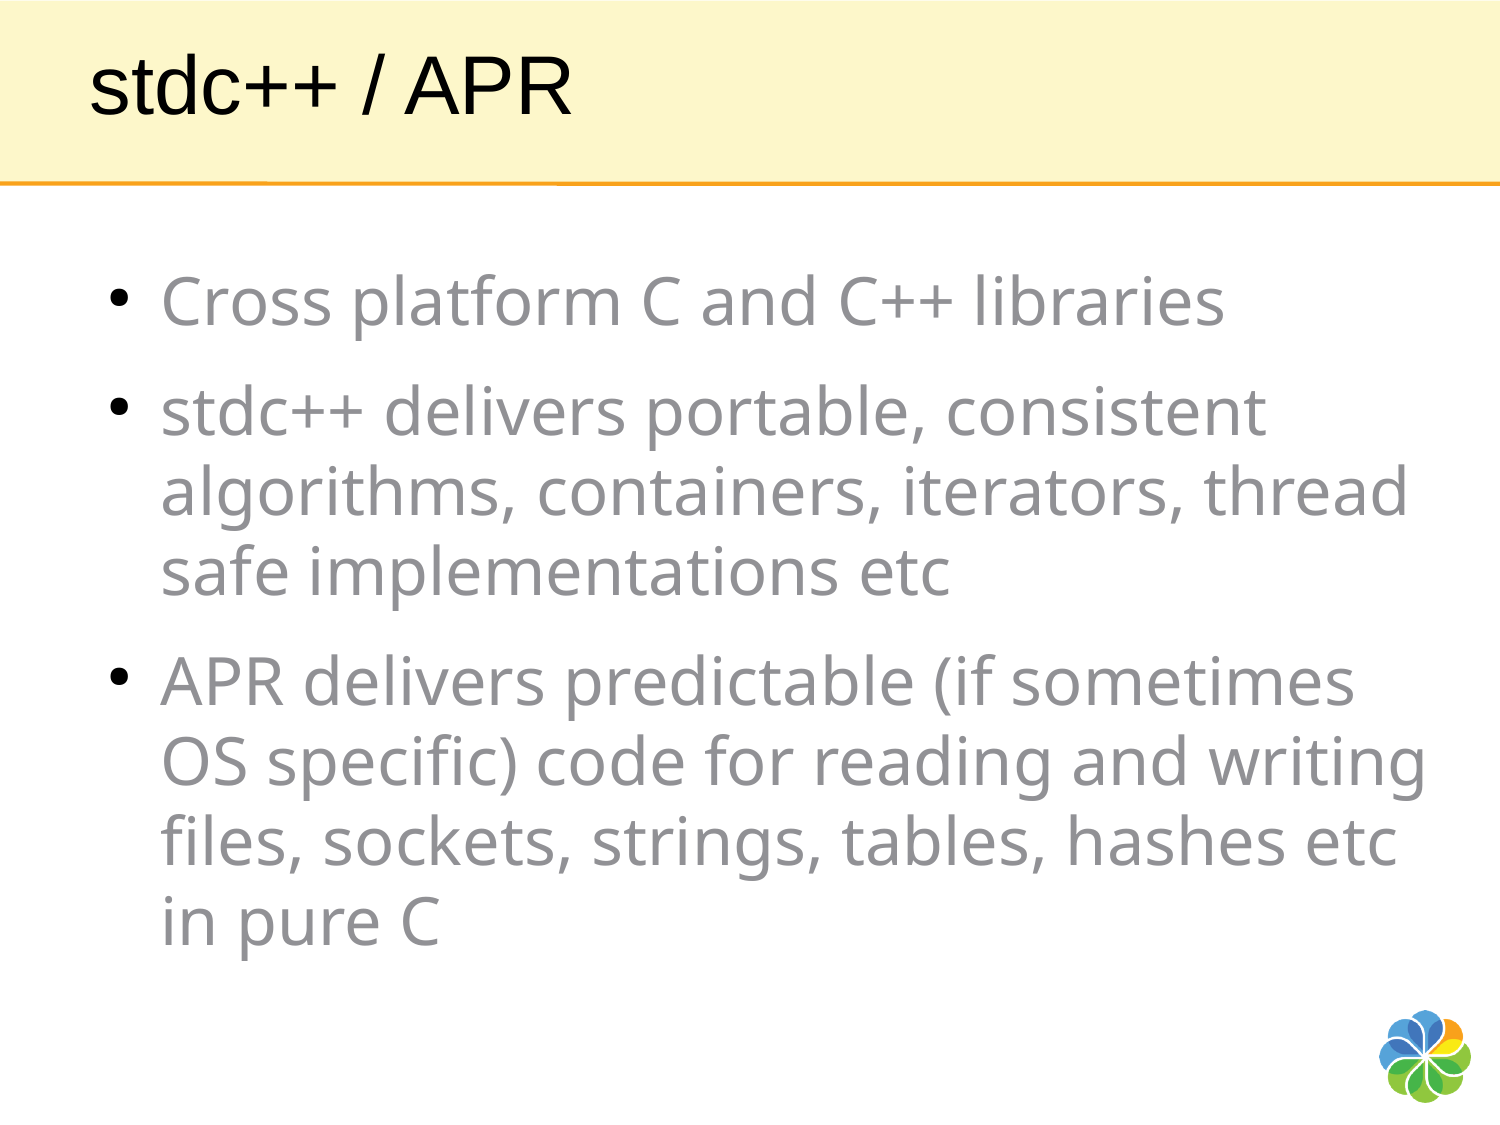

# stdc++ / APR
Cross platform C and C++ libraries
stdc++ delivers portable, consistent algorithms, containers, iterators, thread safe implementations etc
APR delivers predictable (if sometimes OS specific) code for reading and writing files, sockets, strings, tables, hashes etc in pure C